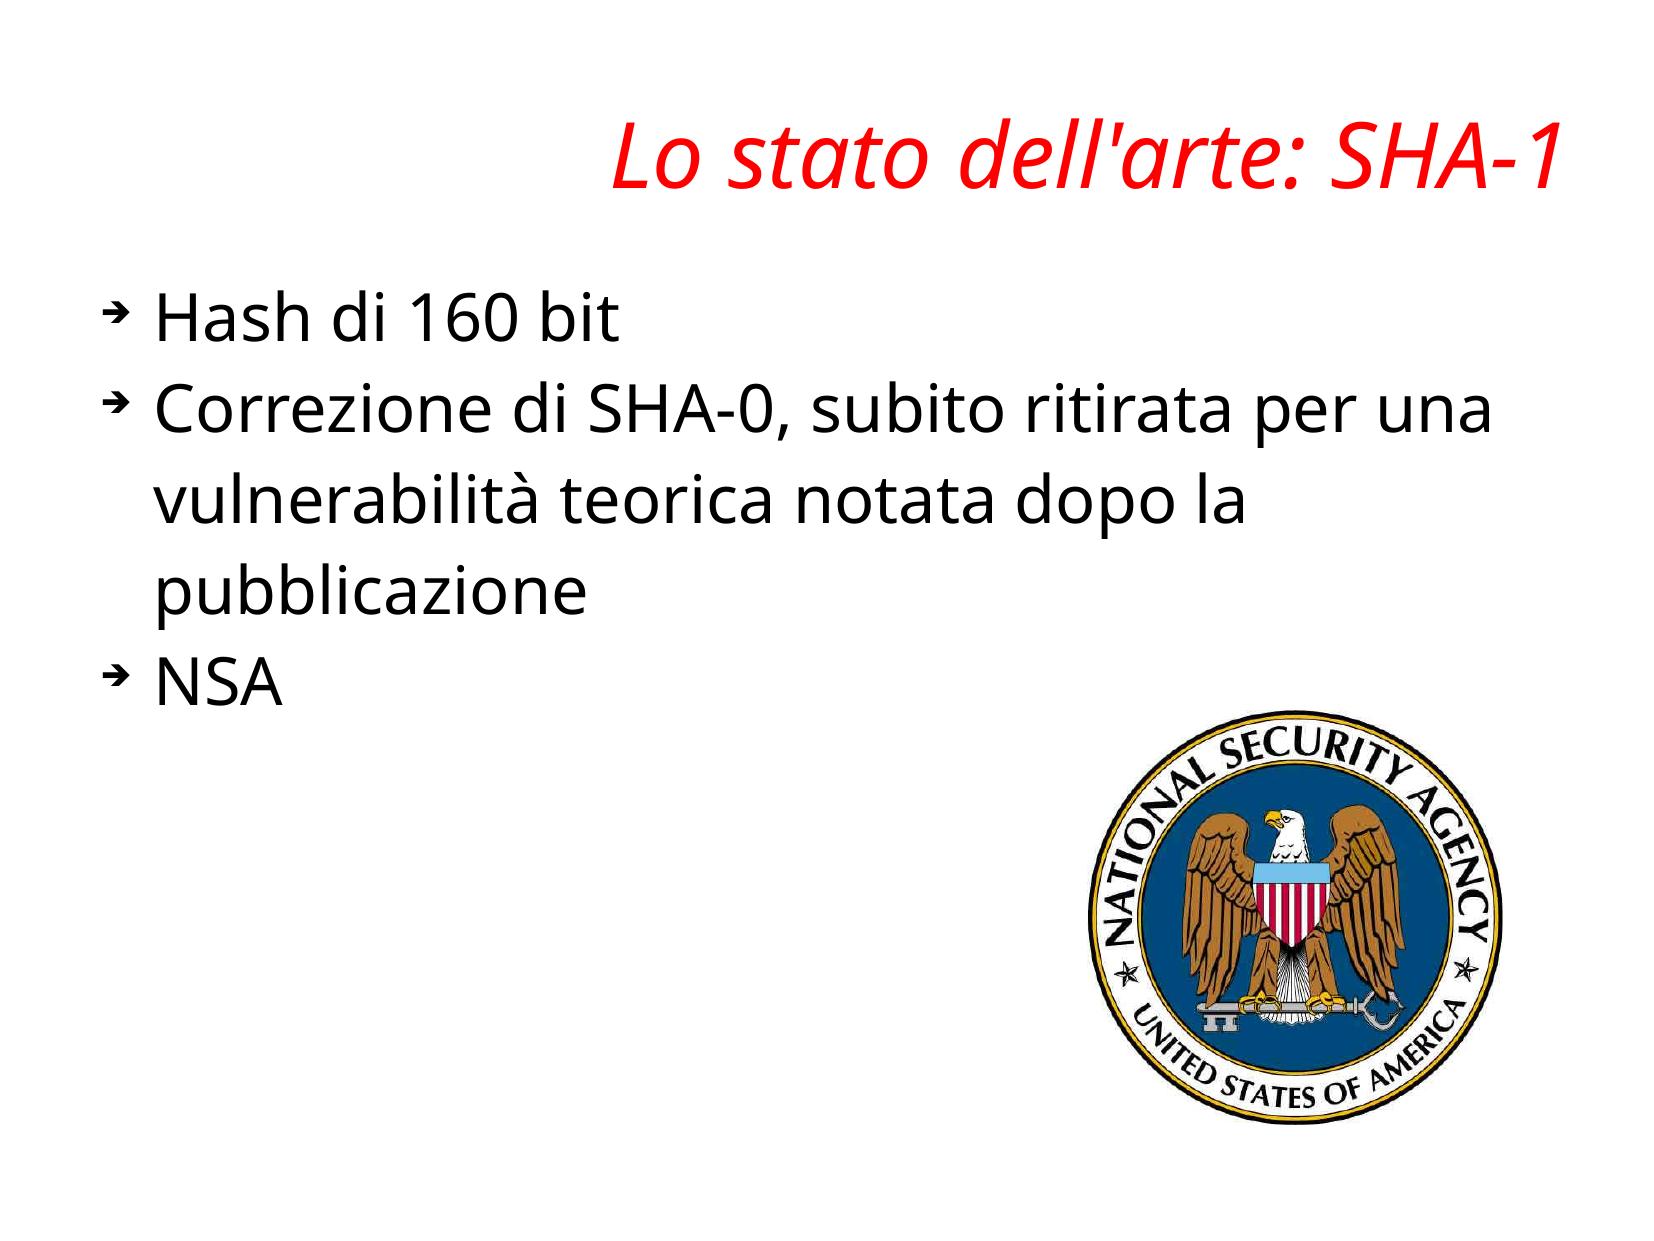

# Lo stato dell'arte: SHA-1
Hash di 160 bit
Correzione di SHA-0, subito ritirata per una vulnerabilità teorica notata dopo la pubblicazione
NSA